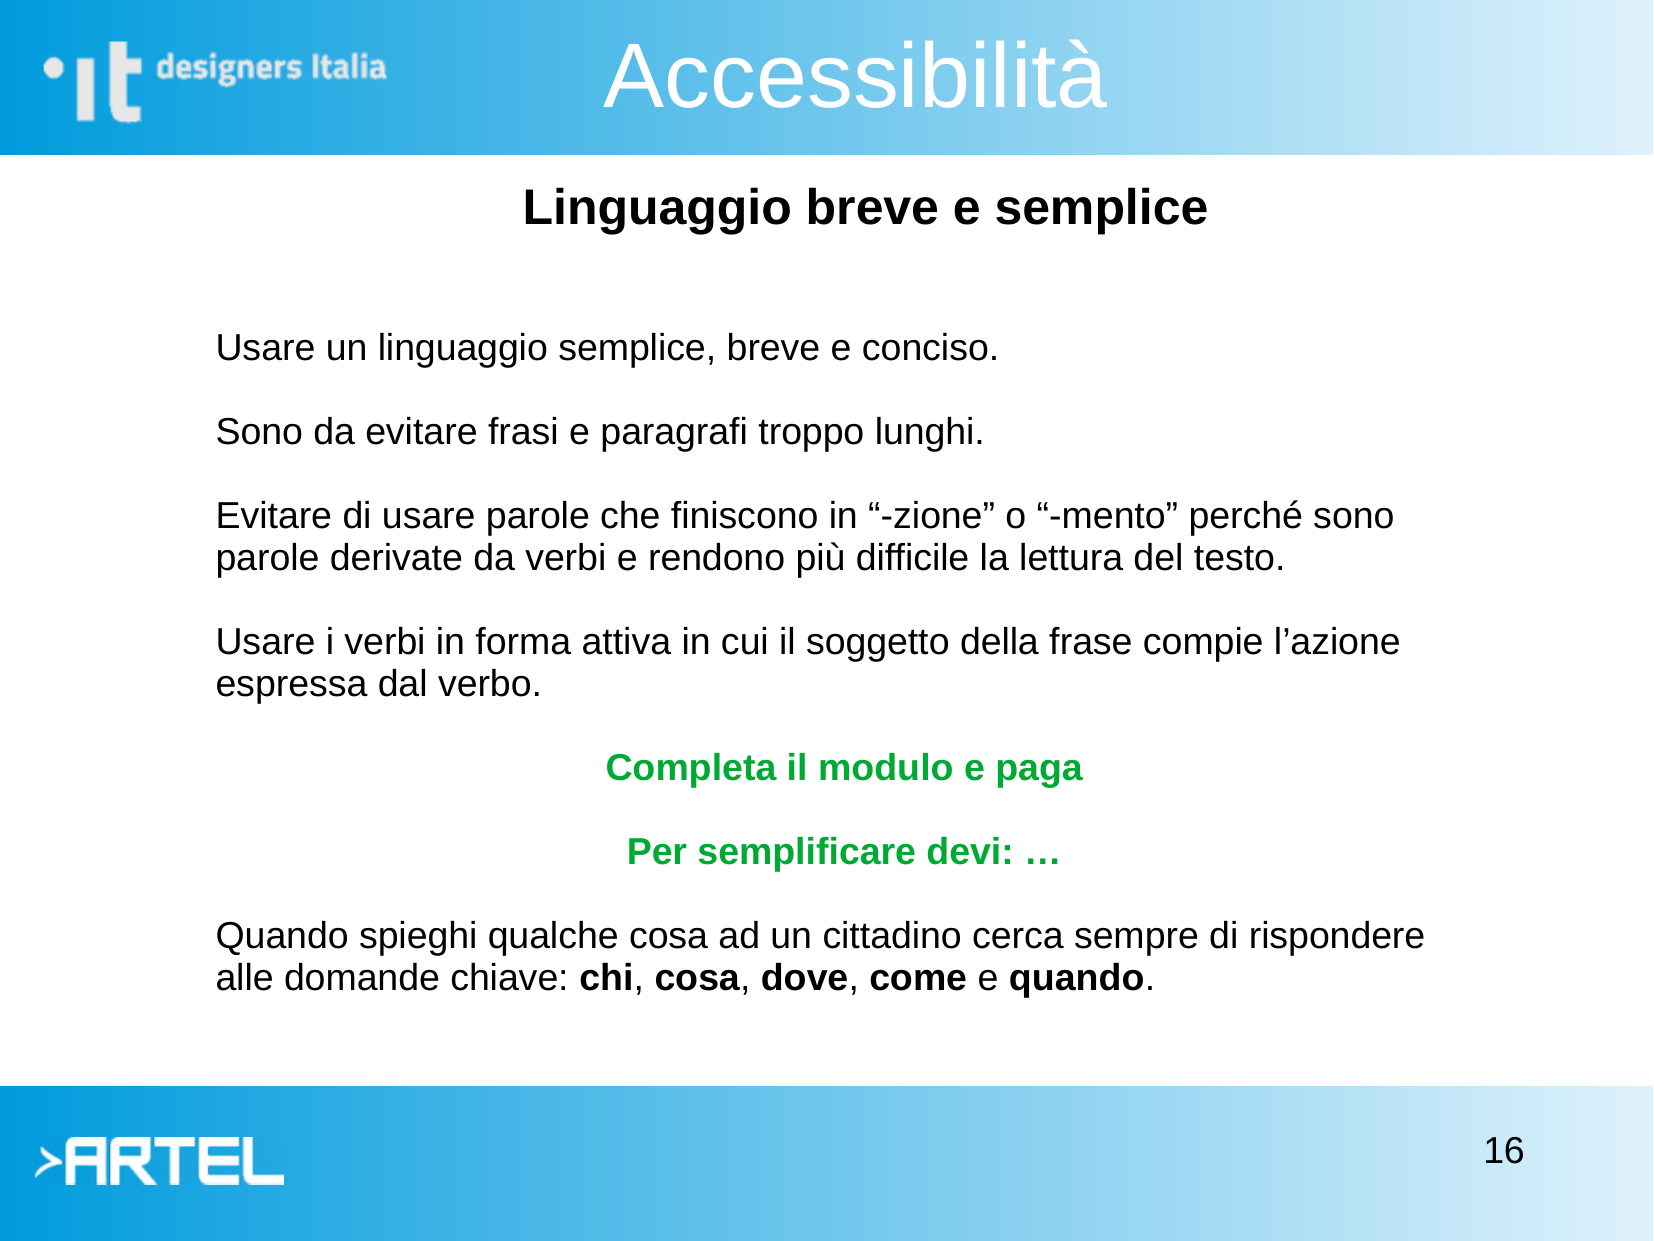

# Accessibilità
Linguaggio breve e semplice
Usare un linguaggio semplice, breve e conciso.
Sono da evitare frasi e paragrafi troppo lunghi.
Evitare di usare parole che finiscono in “-zione” o “-mento” perché sono parole derivate da verbi e rendono più difficile la lettura del testo.
Usare i verbi in forma attiva in cui il soggetto della frase compie l’azione espressa dal verbo.
Completa il modulo e paga
Per semplificare devi: …
Quando spieghi qualche cosa ad un cittadino cerca sempre di rispondere alle domande chiave: chi, cosa, dove, come e quando.